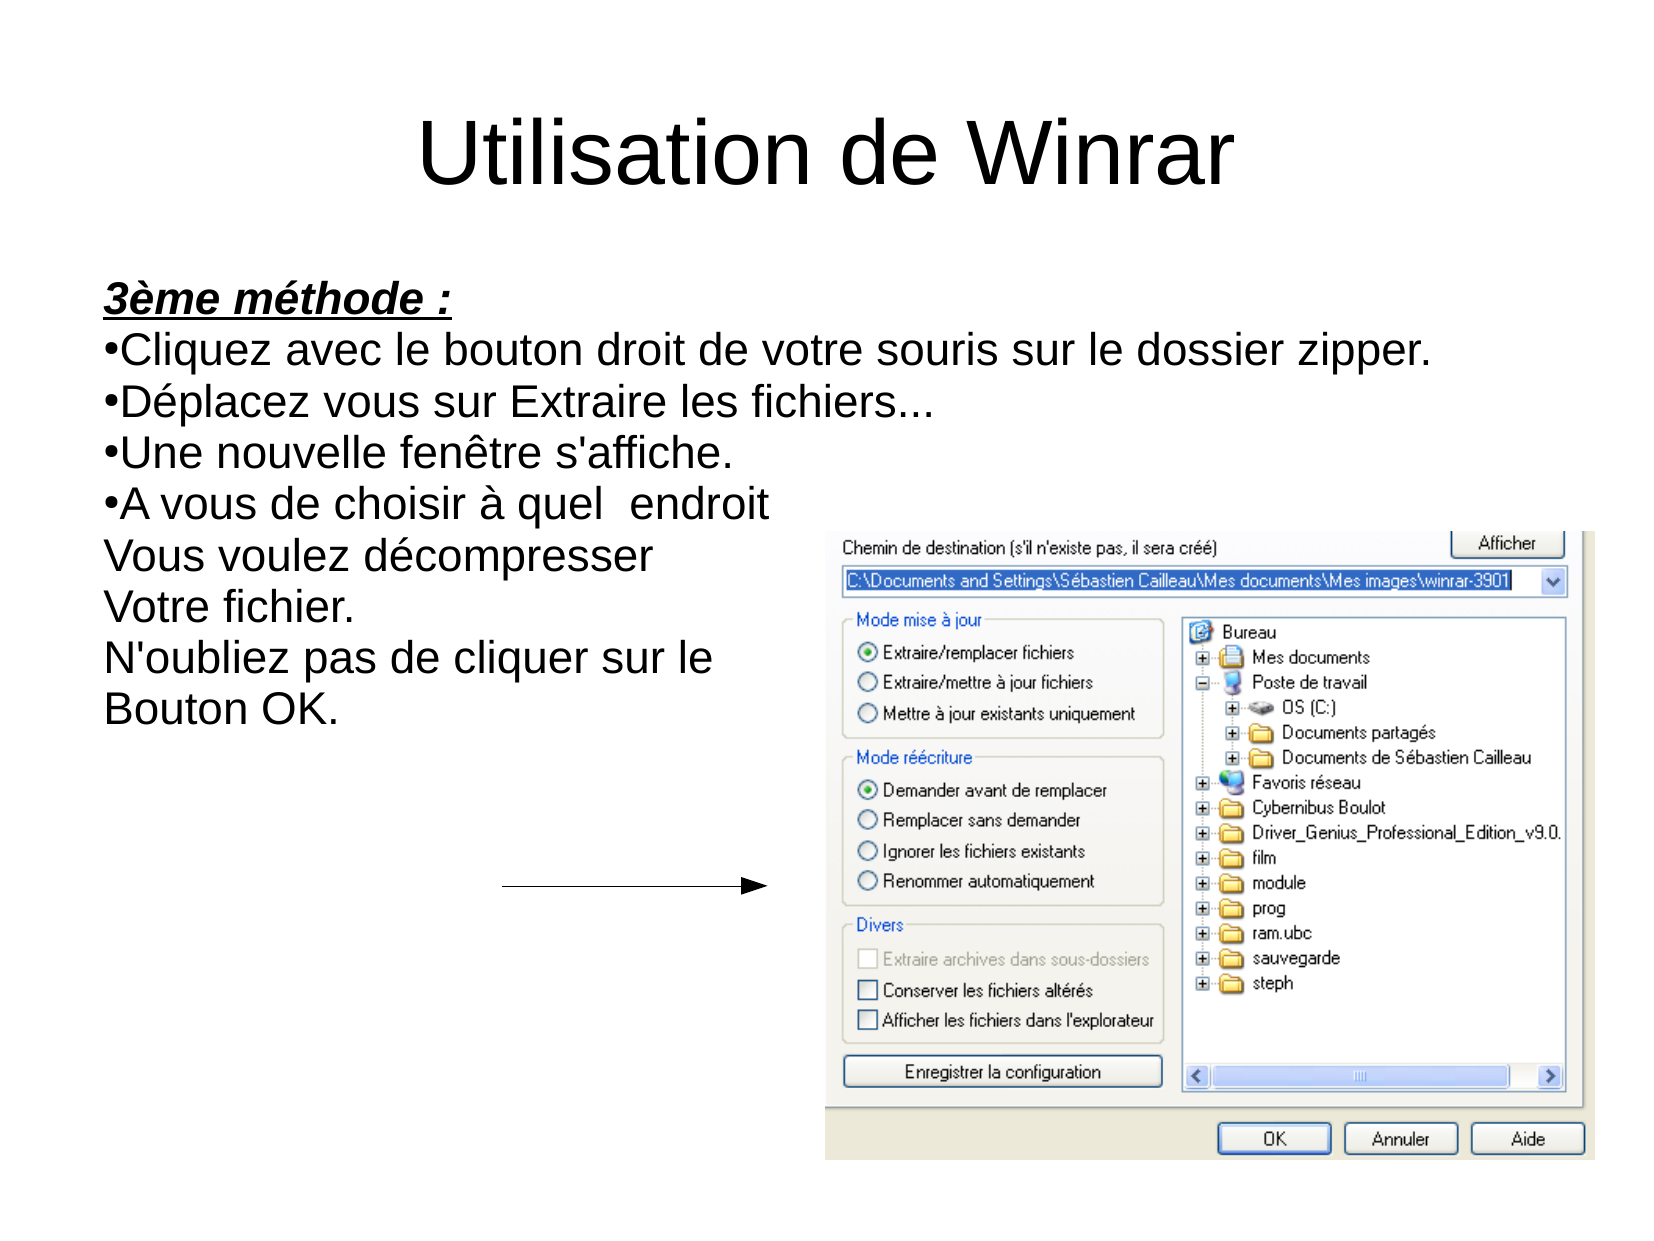

# Utilisation de Winrar
3ème méthode :
Cliquez avec le bouton droit de votre souris sur le dossier zipper.
Déplacez vous sur Extraire les fichiers...
Une nouvelle fenêtre s'affiche.
A vous de choisir à quel endroit
Vous voulez décompresser
Votre fichier.
N'oubliez pas de cliquer sur le
Bouton OK.